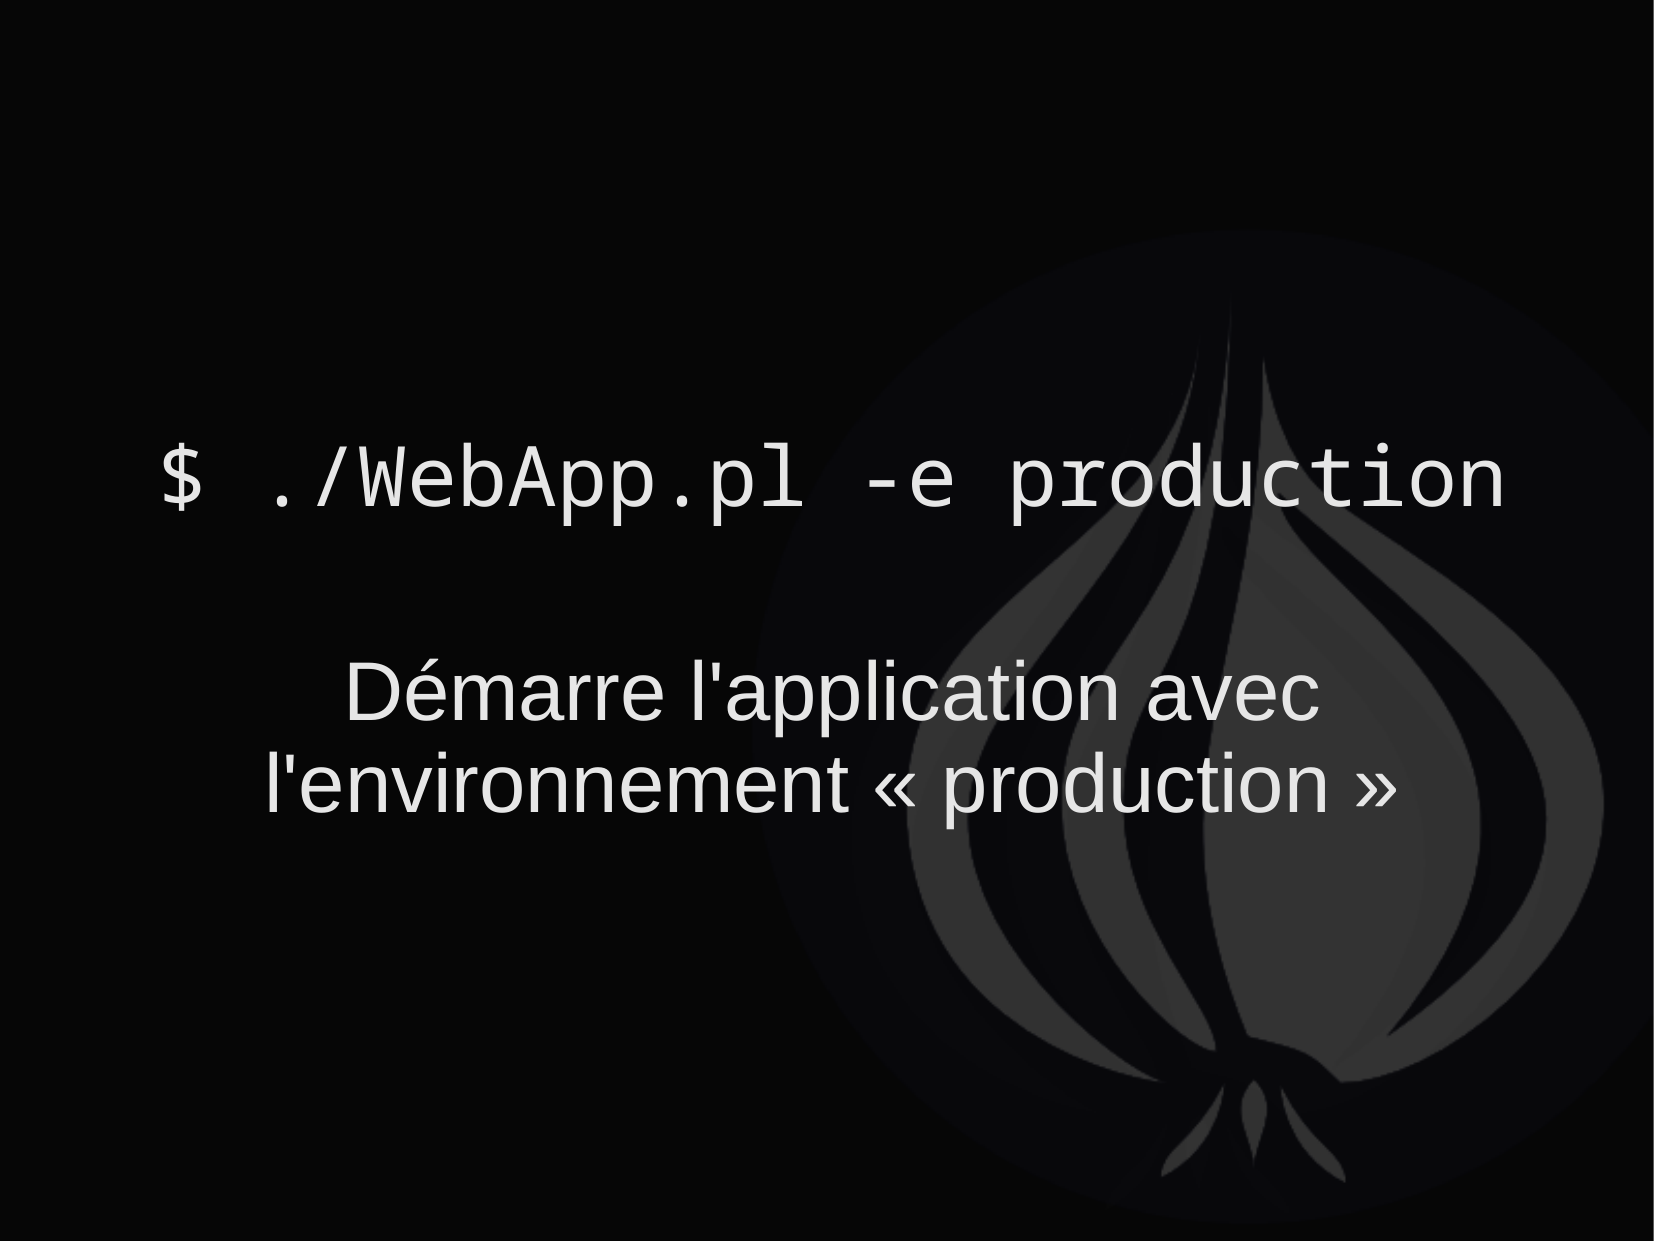

# $ ./WebApp.pl -e production
Démarre l'application avec l'environnement « production »